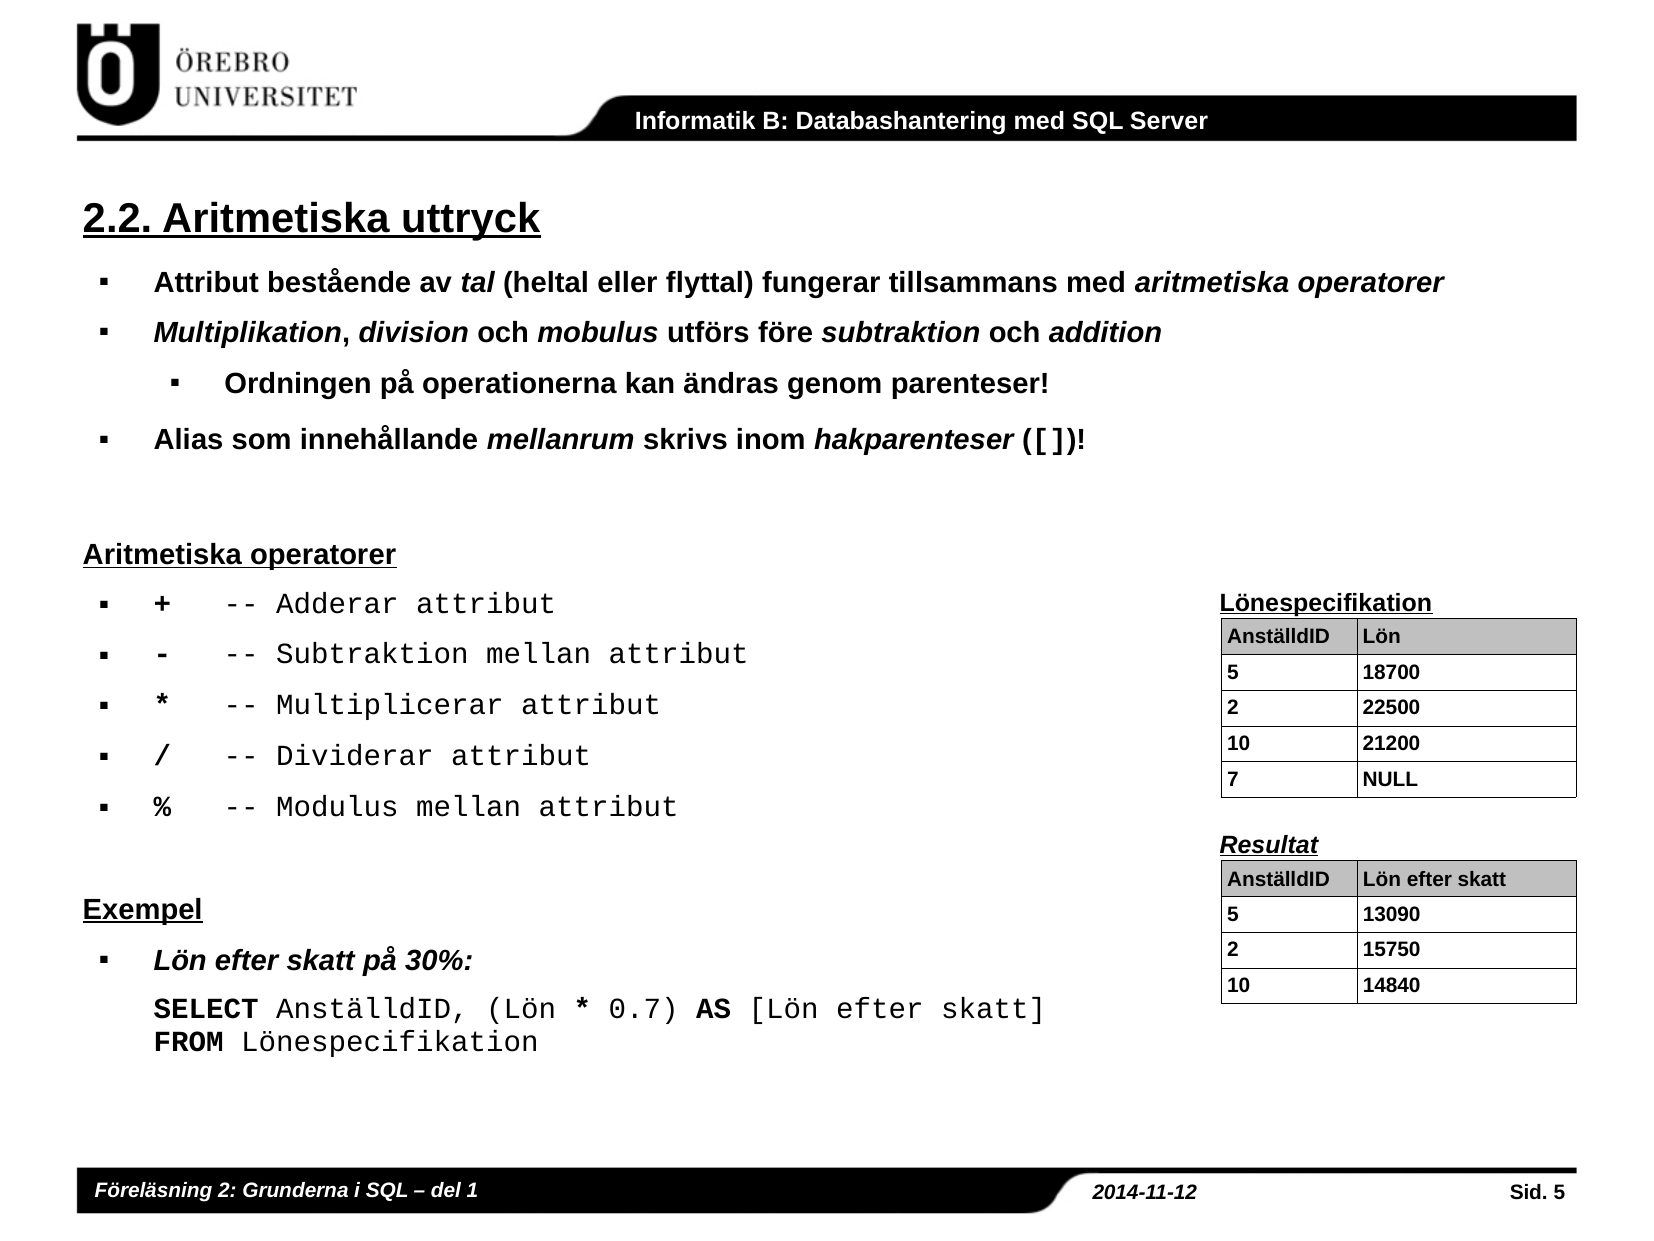

# 2.2. Aritmetiska uttryck
Attribut bestående av tal (heltal eller flyttal) fungerar tillsammans med aritmetiska operatorer
Multiplikation, division och mobulus utförs före subtraktion och addition
Ordningen på operationerna kan ändras genom parenteser!
Alias som innehållande mellanrum skrivs inom hakparenteser ([])!
Aritmetiska operatorer
+ -- Adderar attribut
- -- Subtraktion mellan attribut
* -- Multiplicerar attribut
/ -- Dividerar attribut
% -- Modulus mellan attribut
Exempel
Lön efter skatt på 30%:
SELECT AnställdID, (Lön * 0.7) AS [Lön efter skatt]
FROM Lönespecifikation
Lönespecifikation
| AnställdID | Lön |
| --- | --- |
| 5 | 18700 |
| 2 | 22500 |
| 10 | 21200 |
| 7 | NULL |
Resultat
| AnställdID | Lön efter skatt |
| --- | --- |
| 5 | 13090 |
| 2 | 15750 |
| 10 | 14840 |
Föreläsning 2: Grunderna i SQL – del 1
2014-11-12
5